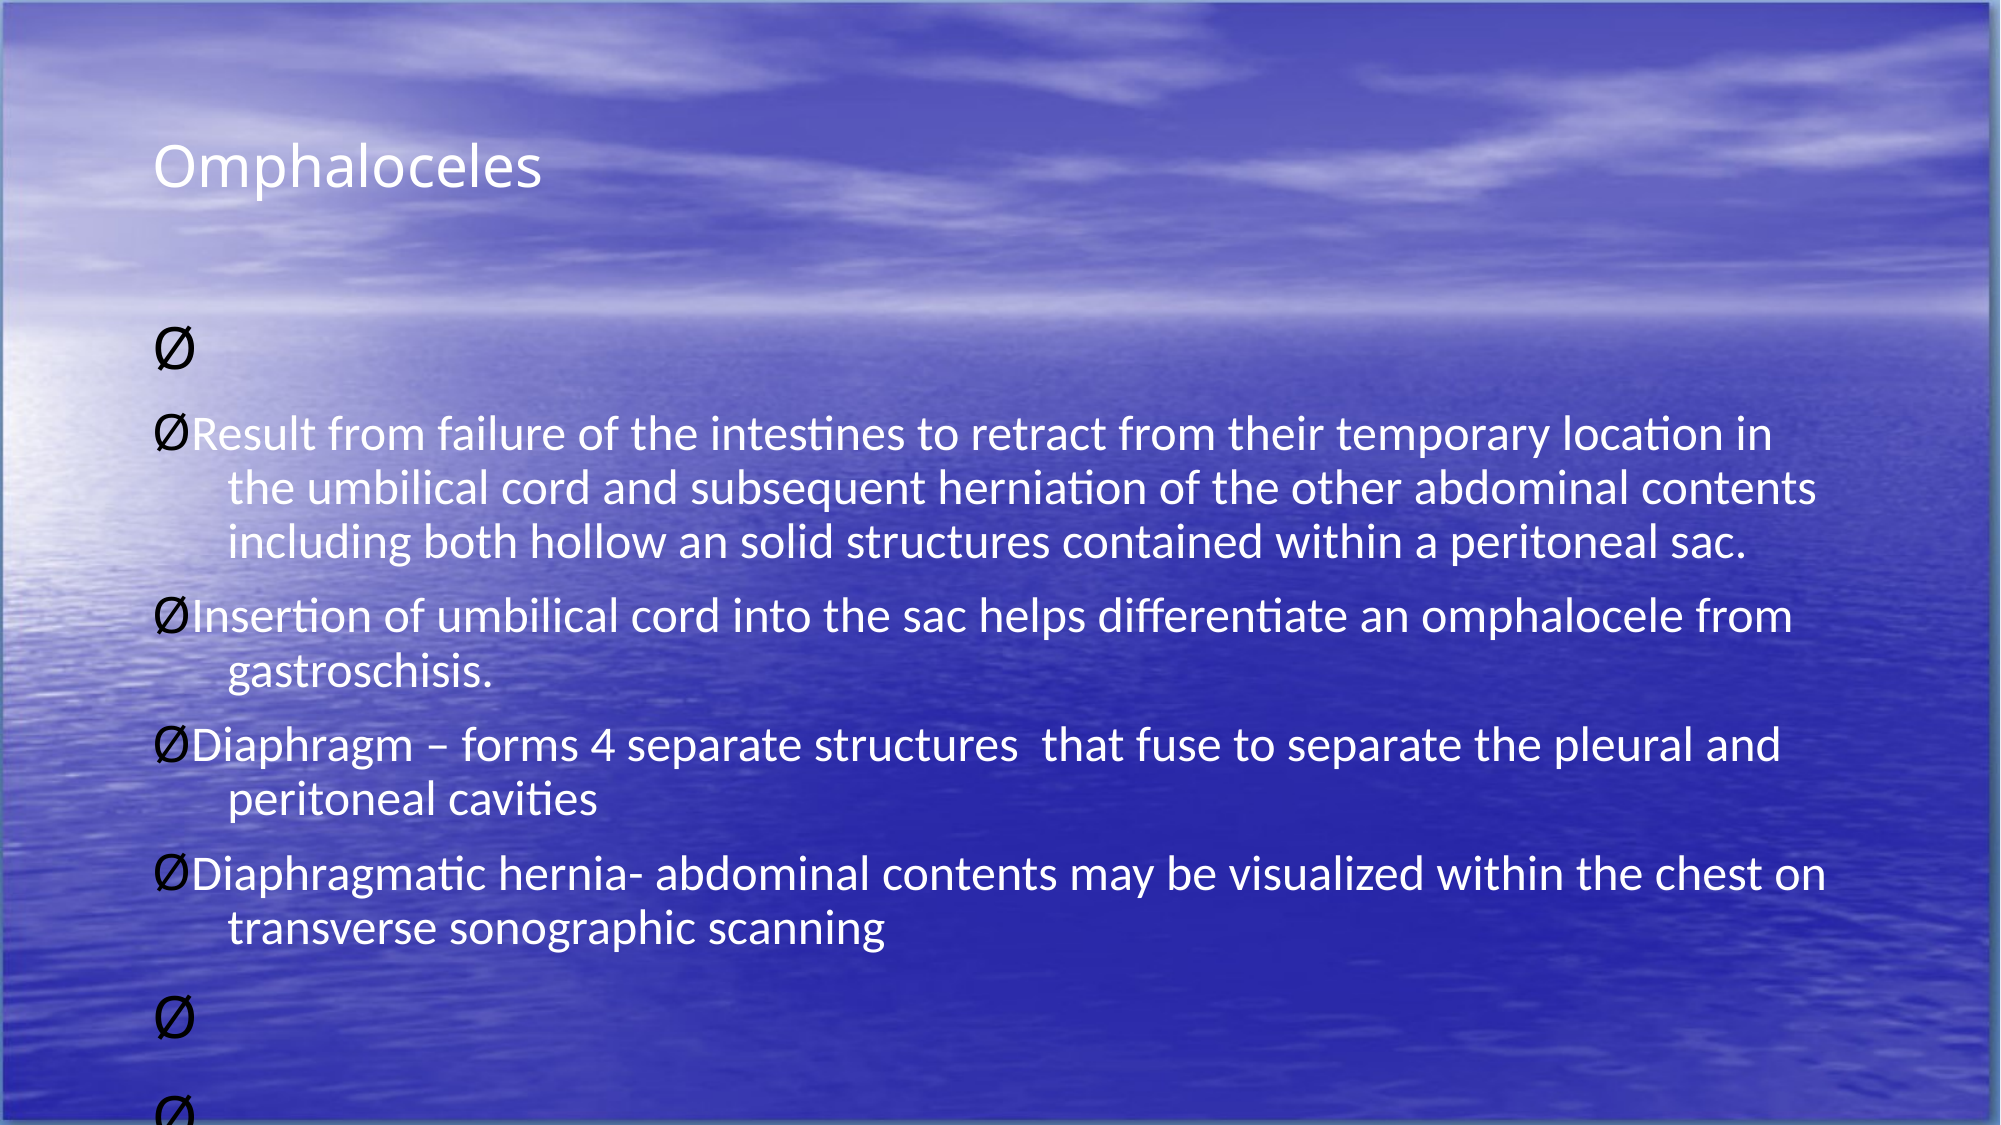

# Omphaloceles
Result from failure of the intestines to retract from their temporary location in the umbilical cord and subsequent herniation of the other abdominal contents including both hollow an solid structures contained within a peritoneal sac.
Insertion of umbilical cord into the sac helps differentiate an omphalocele from gastroschisis.
Diaphragm – forms 4 separate structures that fuse to separate the pleural and peritoneal cavities
Diaphragmatic hernia- abdominal contents may be visualized within the chest on transverse sonographic scanning